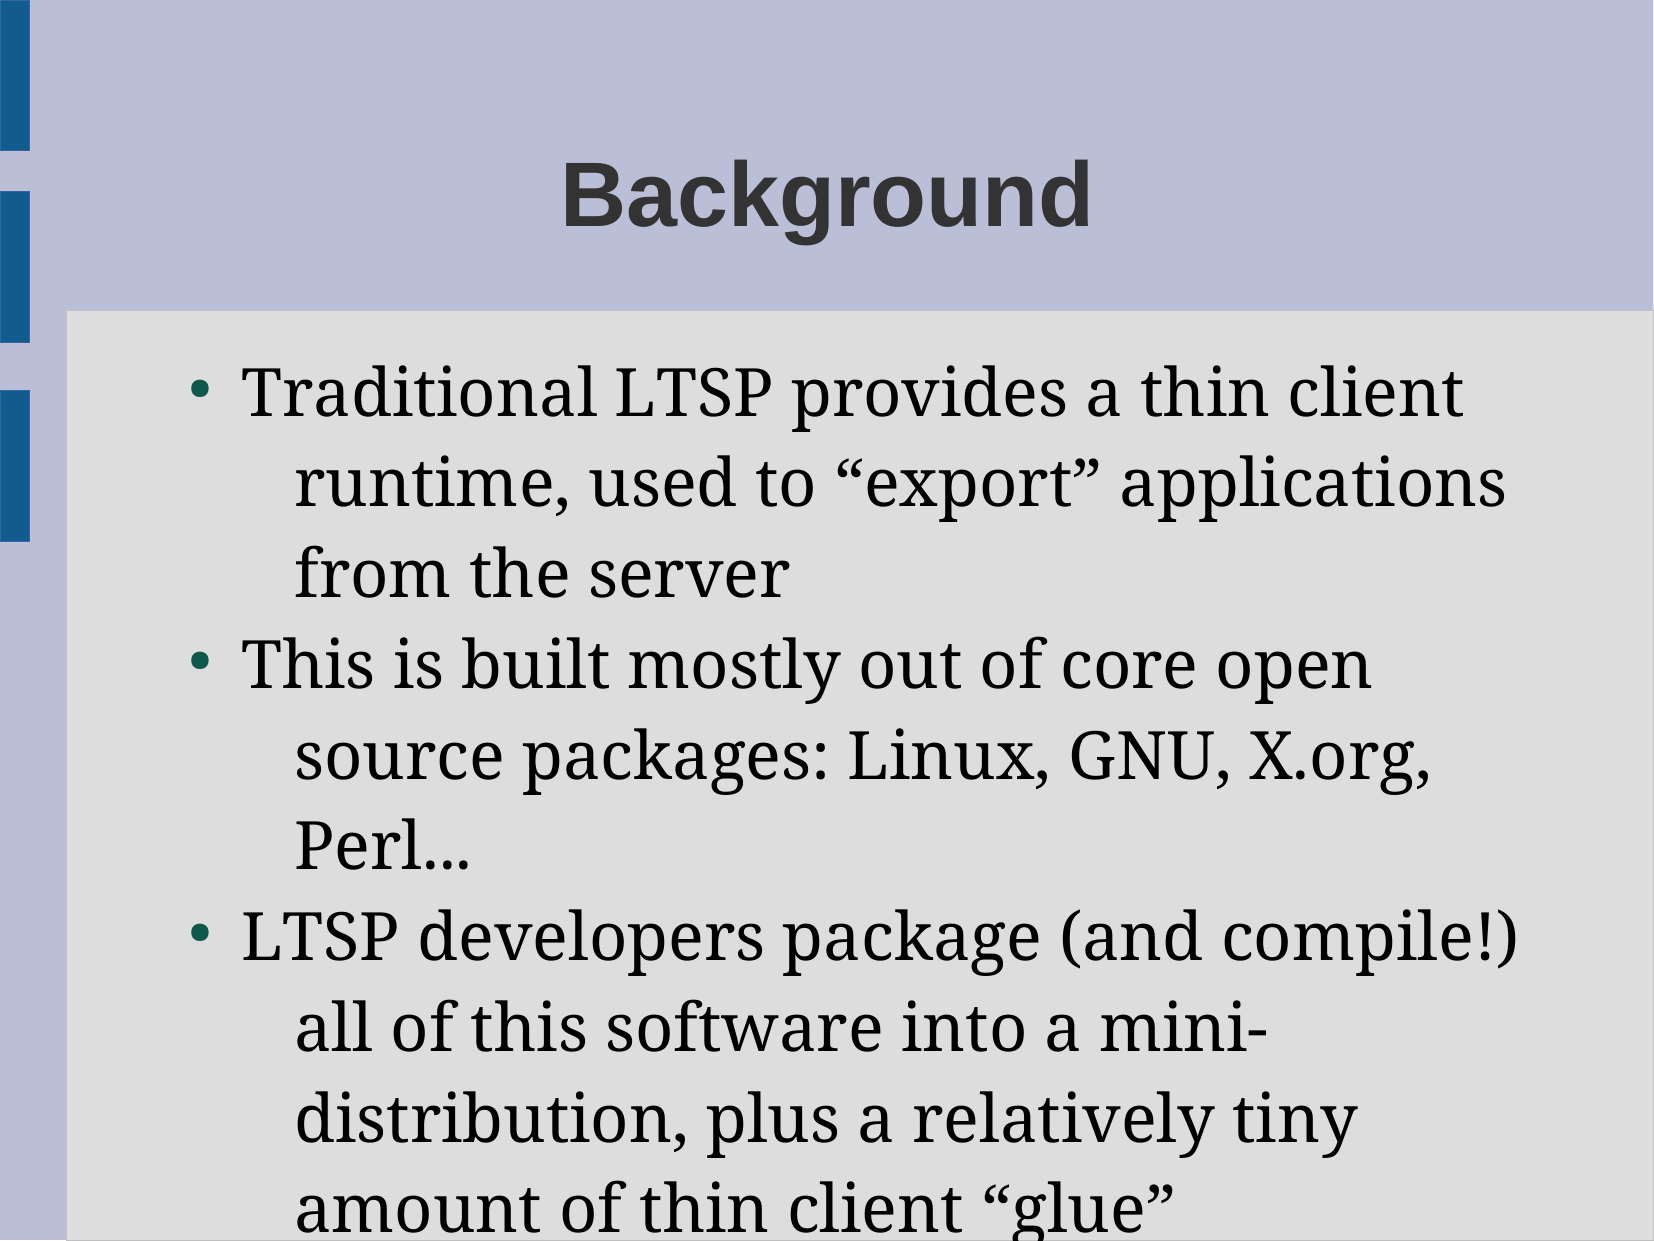

# Background
Traditional LTSP provides a thin client runtime, used to “export” applications from the server
This is built mostly out of core open source packages: Linux, GNU, X.org, Perl...
LTSP developers package (and compile!) all of this software into a mini-distribution, plus a relatively tiny amount of thin client “glue”
Estimated 90%+ overhead